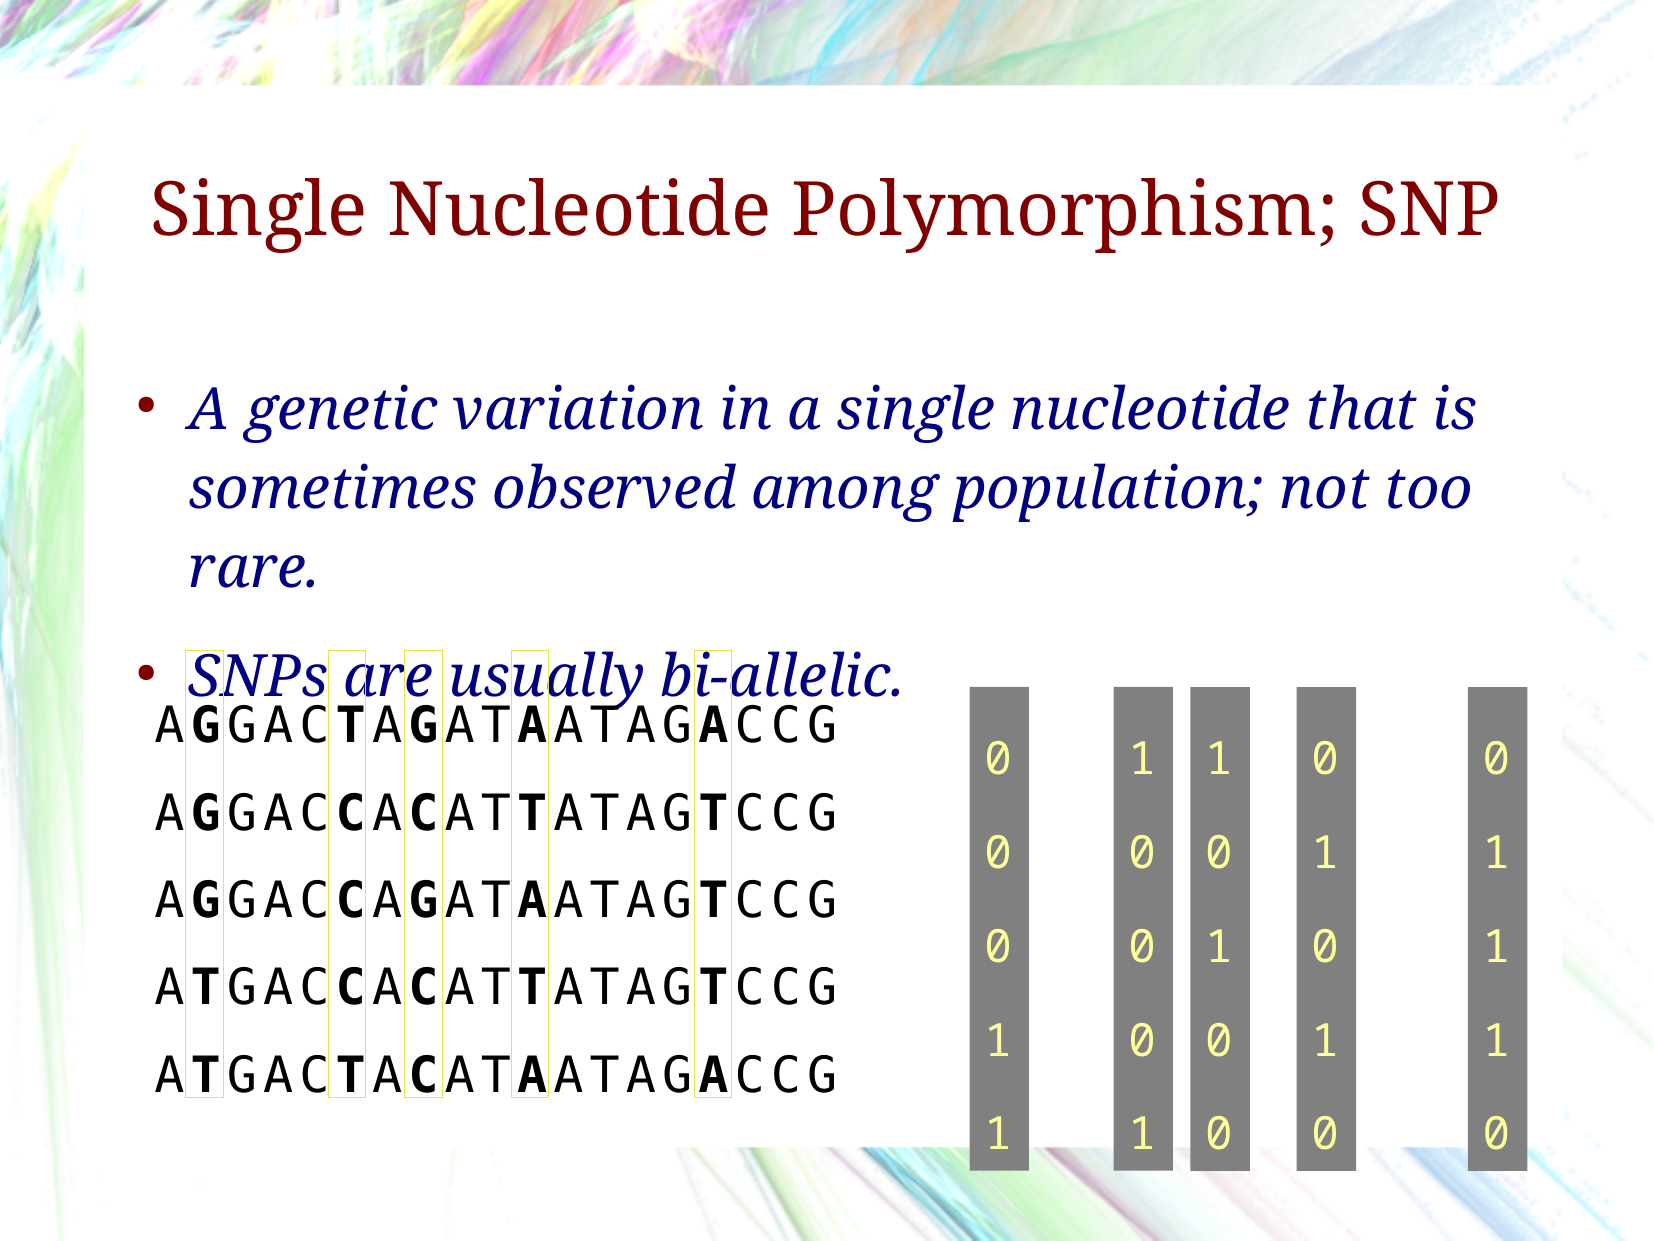

# Single Nucleotide Polymorphism; SNP
A genetic variation in a single nucleotide that is sometimes observed among population; not too rare.
SNPs are usually bi-allelic.
AGGACTAGATAATAGACCG
AGGACCACATTATAGTCCG
AGGACCAGATAATAGTCCG
ATGACCACATTATAGTCCG
ATGACTACATAATAGACCG
0
0
0
1
1
1
0
0
0
1
1
0
1
0
0
0
1
0
1
0
0
1
1
1
0